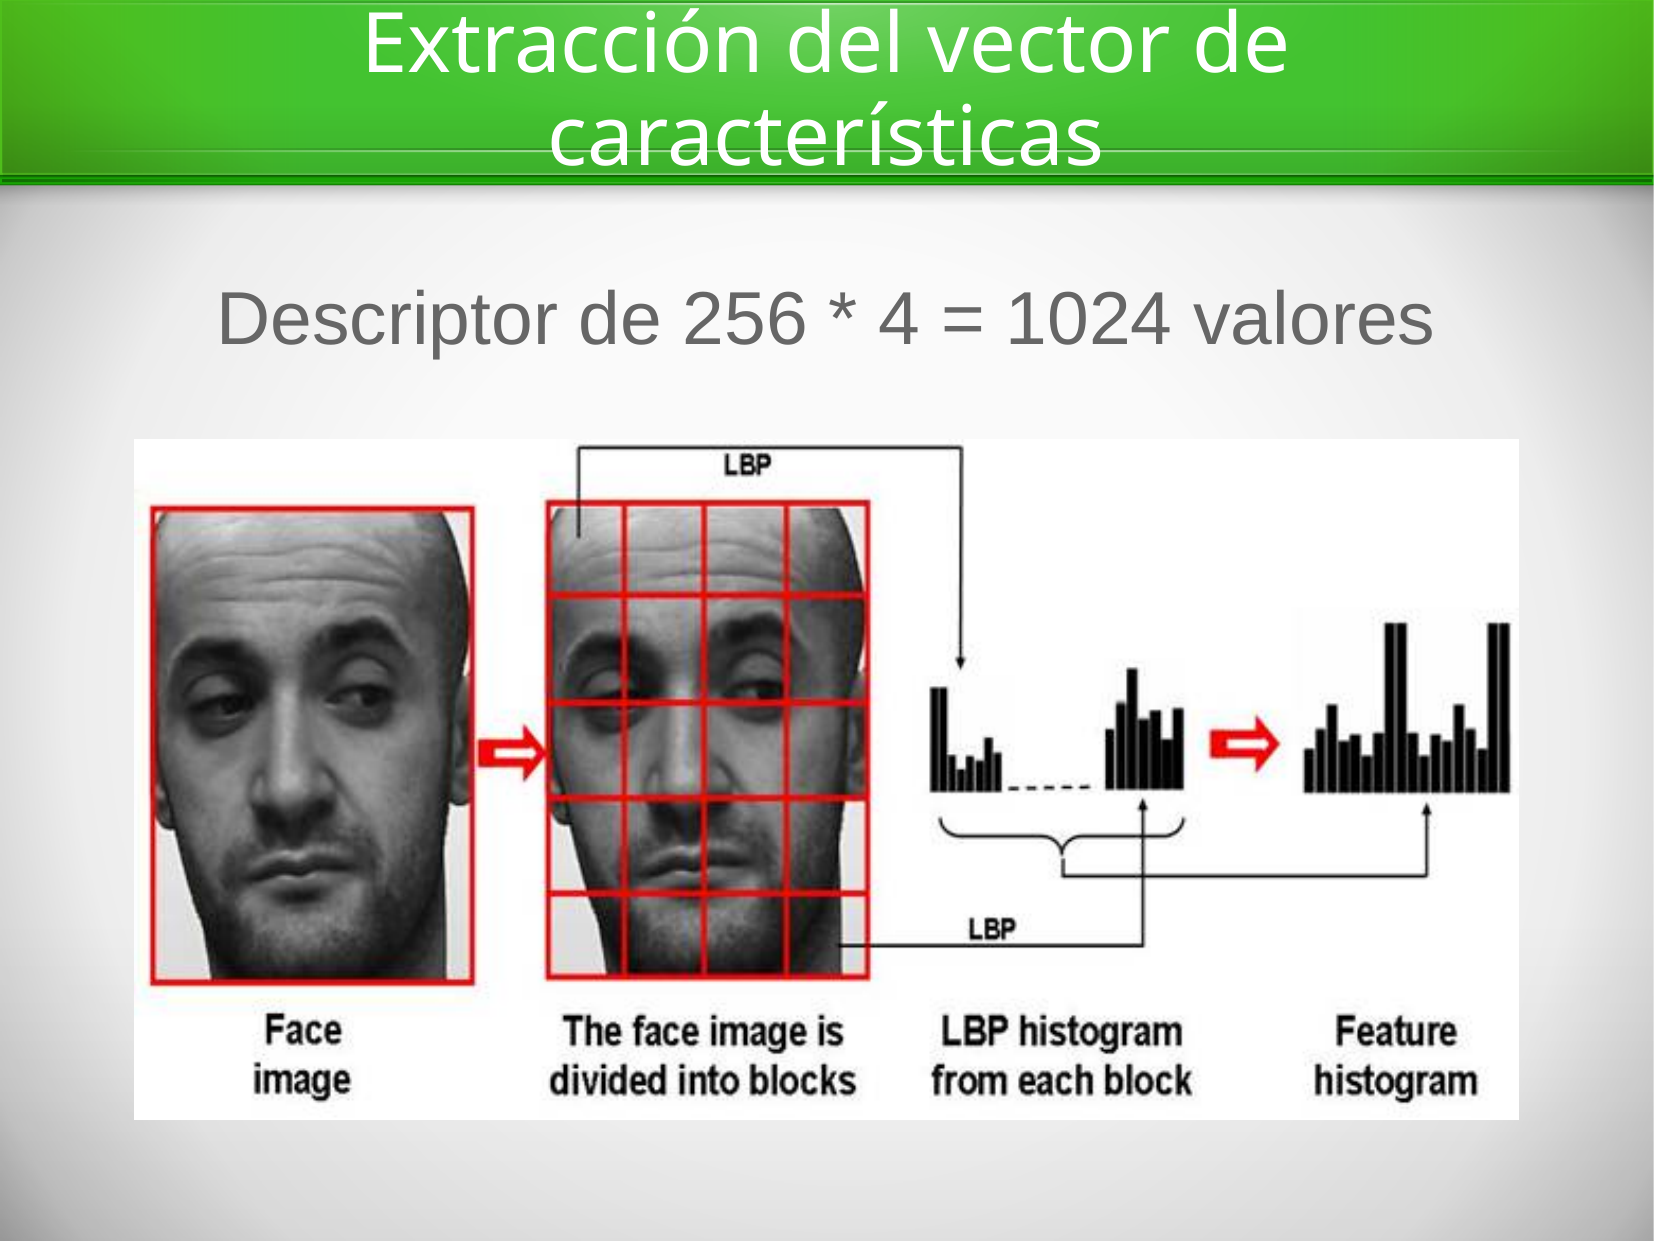

# Extracción del vector de características
Descriptor de 256 * 4 = 1024 valores